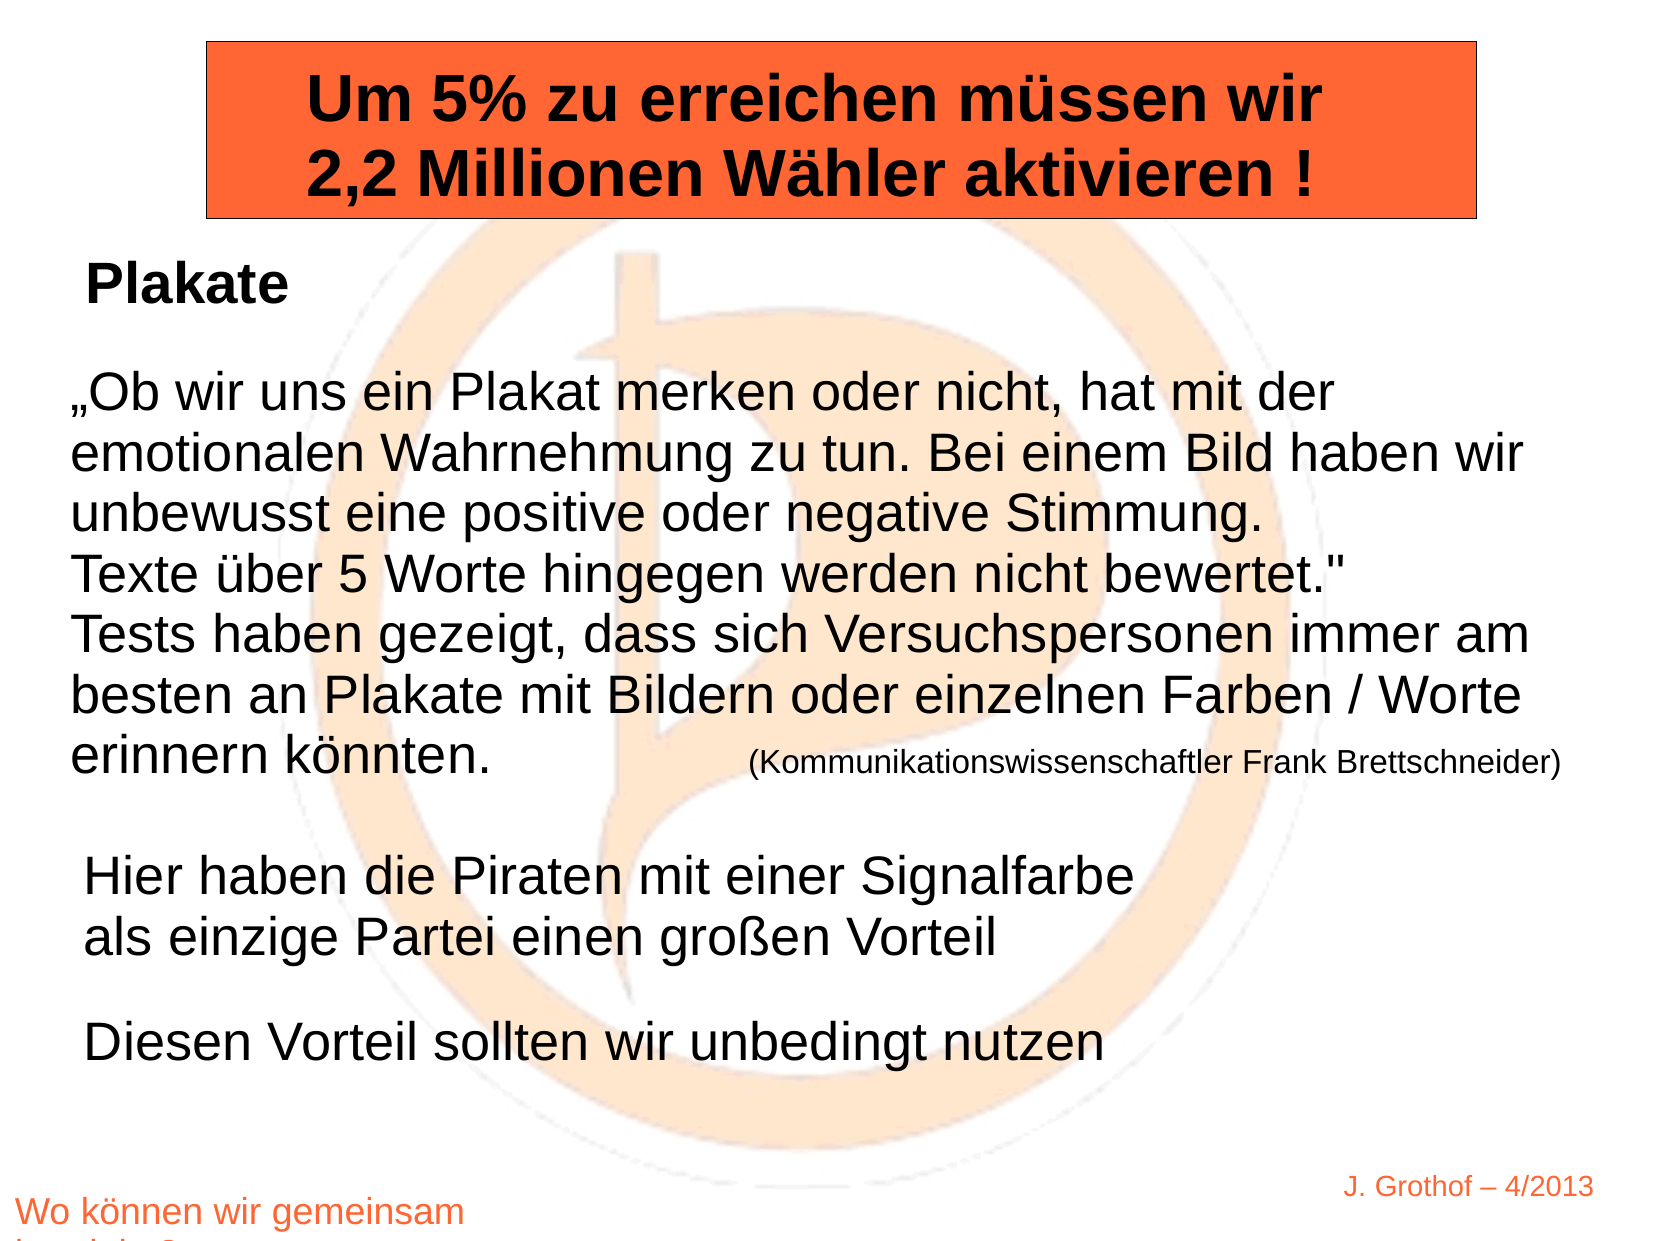

Um 5% zu erreichen müssen wir
2,2 Millionen Wähler aktivieren !
Plakate
„Ob wir uns ein Plakat merken oder nicht, hat mit der emotionalen Wahrnehmung zu tun. Bei einem Bild haben wir unbewusst eine positive oder negative Stimmung.
Texte über 5 Worte hingegen werden nicht bewertet."
Tests haben gezeigt, dass sich Versuchspersonen immer am besten an Plakate mit Bildern oder einzelnen Farben / Worte erinnern könnten. (Kommunikationswissenschaftler Frank Brettschneider)
Hier haben die Piraten mit einer Signalfarbe
als einzige Partei einen großen Vorteil
Diesen Vorteil sollten wir unbedingt nutzen
Wo können wir gemeinsam handeln ?